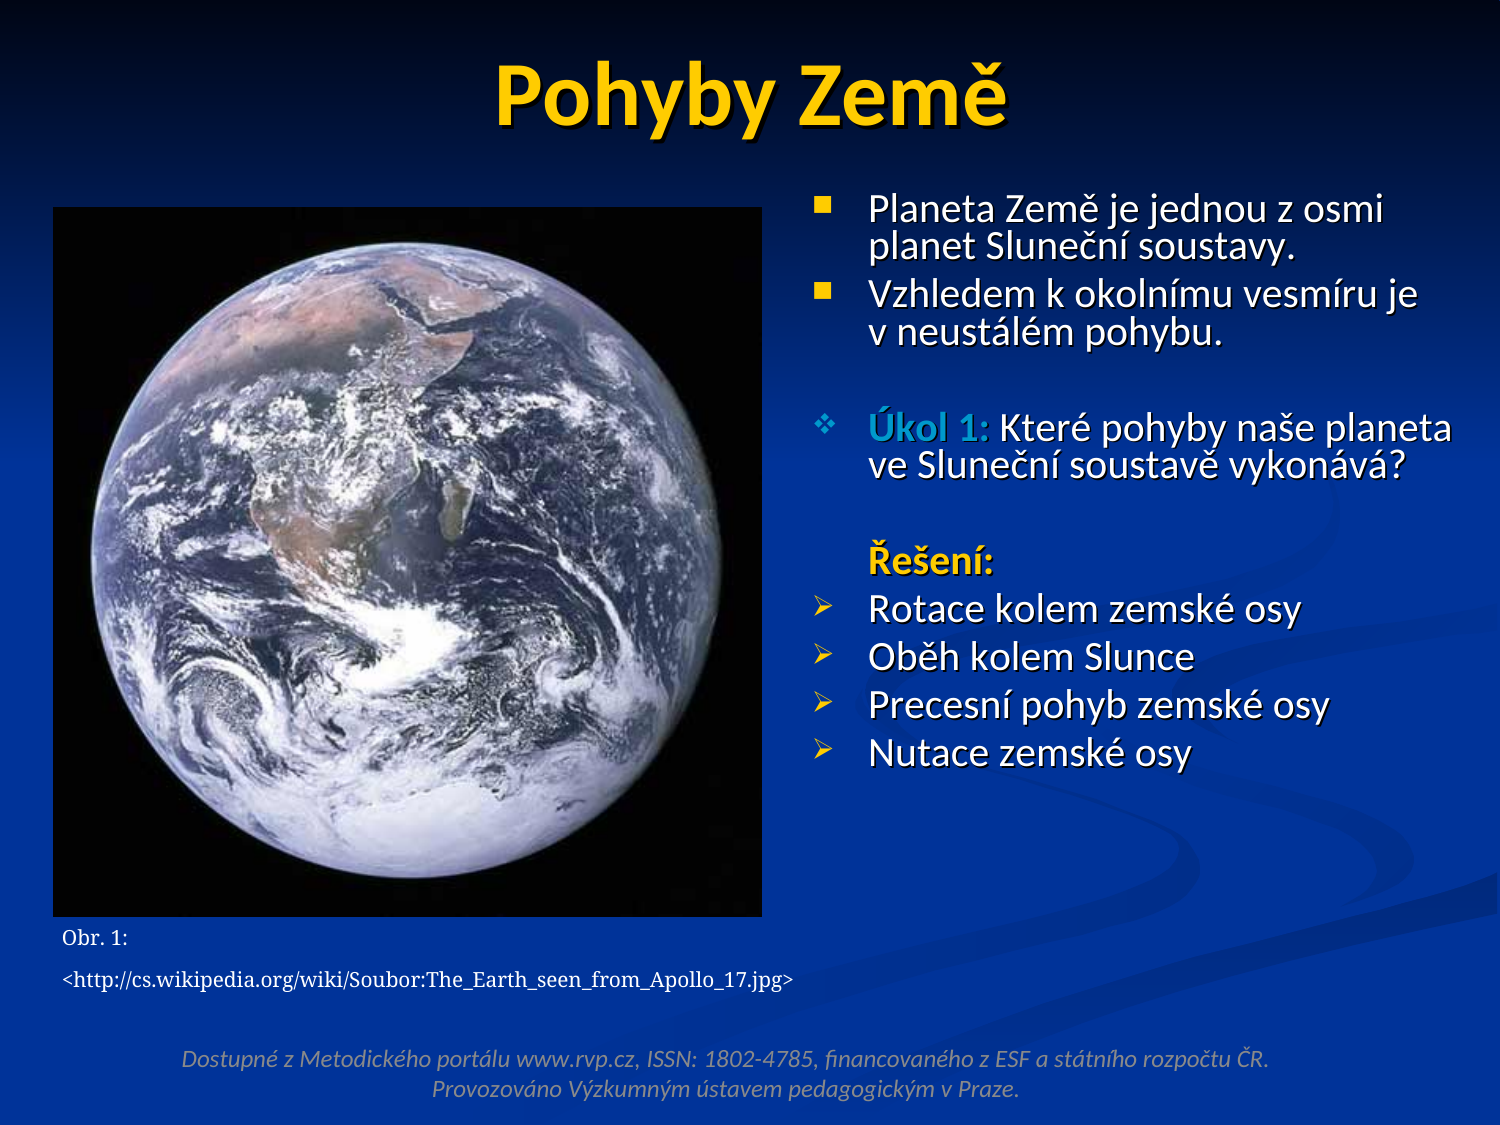

# Pohyby Země
Planeta Země je jednou z osmi planet Sluneční soustavy.
Vzhledem k okolnímu vesmíru je
v neustálém pohybu.
Úkol 1: Které pohyby naše planeta ve Sluneční soustavě vykonává?
	Řešení:
Rotace kolem zemské osy
Oběh kolem Slunce
Precesní pohyb zemské osy
Nutace zemské osy
Obr. 1: <http://cs.wikipedia.org/wiki/Soubor:The_Earth_seen_from_Apollo_17.jpg>
Dostupné z Metodického portálu www.rvp.cz, ISSN: 1802-4785, financovaného z ESF a státního rozpočtu ČR. Provozováno Výzkumným ústavem pedagogickým v Praze.